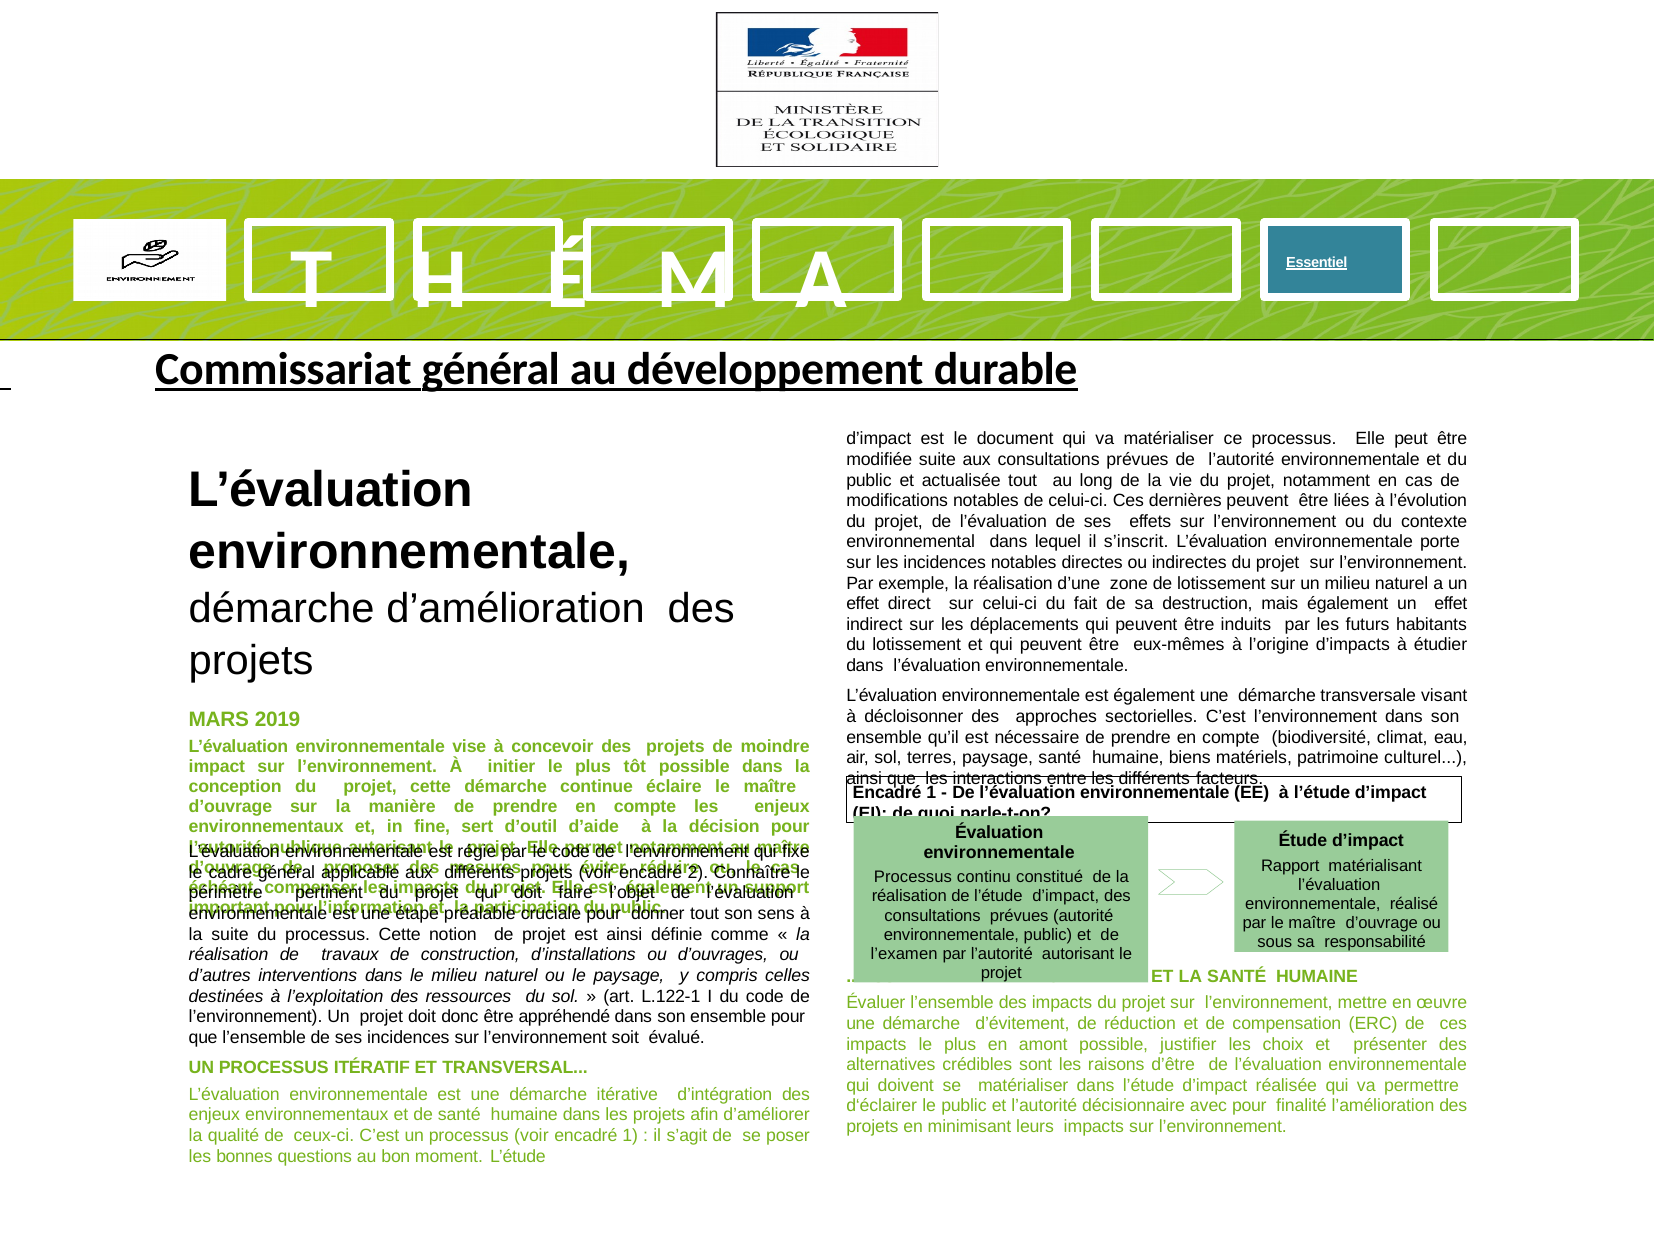

# T	H	É	M	A
Picto à
insérer
Essentiel
 	Commissariat général au développement durable
d’impact est le document qui va matérialiser ce processus. Elle peut être modifiée suite aux consultations prévues de l’autorité environnementale et du public et actualisée tout au long de la vie du projet, notamment en cas de modifications notables de celui-ci. Ces dernières peuvent être liées à l’évolution du projet, de l’évaluation de ses effets sur l’environnement ou du contexte environnemental dans lequel il s’inscrit. L’évaluation environnementale porte sur les incidences notables directes ou indirectes du projet sur l’environnement. Par exemple, la réalisation d’une zone de lotissement sur un milieu naturel a un effet direct sur celui-ci du fait de sa destruction, mais également un effet indirect sur les déplacements qui peuvent être induits par les futurs habitants du lotissement et qui peuvent être eux-mêmes à l’origine d’impacts à étudier dans l’évaluation environnementale.
L’évaluation environnementale est également une démarche transversale visant à décloisonner des approches sectorielles. C’est l’environnement dans son ensemble qu’il est nécessaire de prendre en compte (biodiversité, climat, eau, air, sol, terres, paysage, santé humaine, biens matériels, patrimoine culturel...), ainsi que les interactions entre les différents facteurs.
L’évaluation environnementale,
démarche d’amélioration des projets
MARS 2019
L’évaluation environnementale vise à concevoir des projets de moindre impact sur l’environnement. À initier le plus tôt possible dans la conception du projet, cette démarche continue éclaire le maître d’ouvrage sur la manière de prendre en compte les enjeux environnementaux et, in fine, sert d’outil d’aide à la décision pour l’autorité publique autorisant le projet. Elle permet notamment au maître d’ouvrage de proposer des mesures pour éviter, réduire ou, le cas échéant, compenser les impacts du projet. Elle est également un support important pour l’information et la participation du public.
Encadré 1 - De l’évaluation environnementale (EE) à l’étude d’impact (EI): de quoi parle-t-on?
Évaluation environnementale
Processus continu constitué de la réalisation de l’étude d’impact, des consultations prévues (autorité environnementale, public) et de l’examen par l’autorité autorisant le projet
Étude d’impact
Rapport matérialisant l’évaluation environnementale, réalisé par le maître d’ouvrage ou sous sa responsabilité
L’évaluation environnementale est régie par le code de l’environnement qui fixe le cadre général applicable aux différents projets (voir encadré 2). Connaître le périmètre pertinent du projet qui doit faire l’objet de l’évaluation environnementale est une étape préalable cruciale pour donner tout son sens à la suite du processus. Cette notion de projet est ainsi définie comme « la réalisation de travaux de construction, d’installations ou d’ouvrages, ou d’autres interventions dans le milieu naturel ou le paysage, y compris celles destinées à l’exploitation des ressources du sol. » (art. L.122-1 I du code de l’environnement). Un projet doit donc être appréhendé dans son ensemble pour que l’ensemble de ses incidences sur l’environnement soit évalué.
UN PROCESSUS ITÉRATIF ET TRANSVERSAL...
L’évaluation environnementale est une démarche itérative d’intégration des enjeux environnementaux et de santé humaine dans les projets afin d’améliorer la qualité de ceux-ci. C’est un processus (voir encadré 1) : il s’agit de se poser les bonnes questions au bon moment. L’étude
...ESSENTIEL A L’ENVIRONNEMENT ET LA SANTÉ HUMAINE
Évaluer l’ensemble des impacts du projet sur l’environnement, mettre en œuvre une démarche d’évitement, de réduction et de compensation (ERC) de ces impacts le plus en amont possible, justifier les choix et présenter des alternatives crédibles sont les raisons d’être de l’évaluation environnementale qui doivent se matérialiser dans l’étude d’impact réalisée qui va permettre d‘éclairer le public et l’autorité décisionnaire avec pour finalité l’amélioration des projets en minimisant leurs impacts sur l’environnement.